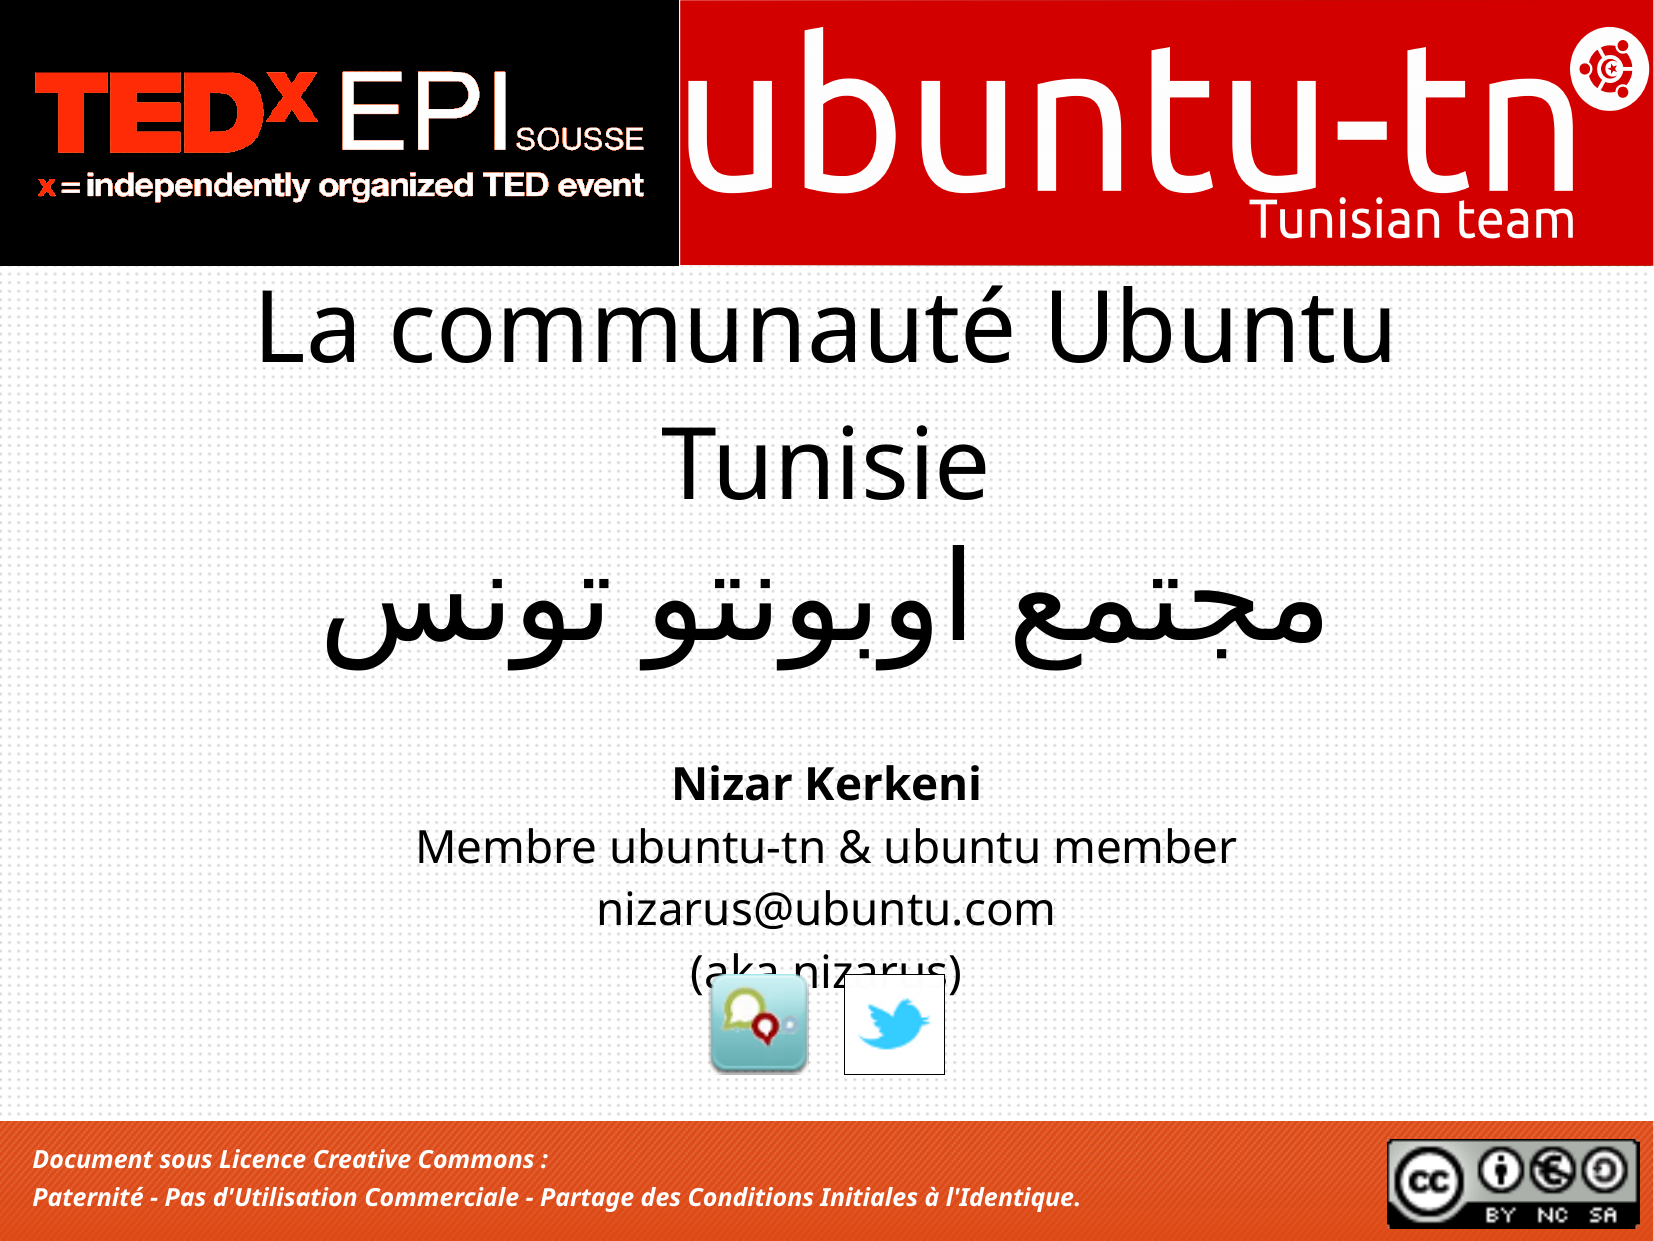

# La communauté Ubuntu Tunisie
مجتمع اوبونتو تونس
Nizar Kerkeni
Membre ubuntu-tn & ubuntu member
nizarus@ubuntu.com
(aka nizarus)
Document sous Licence Creative Commons :
Paternité - Pas d'Utilisation Commerciale - Partage des Conditions Initiales à l'Identique.